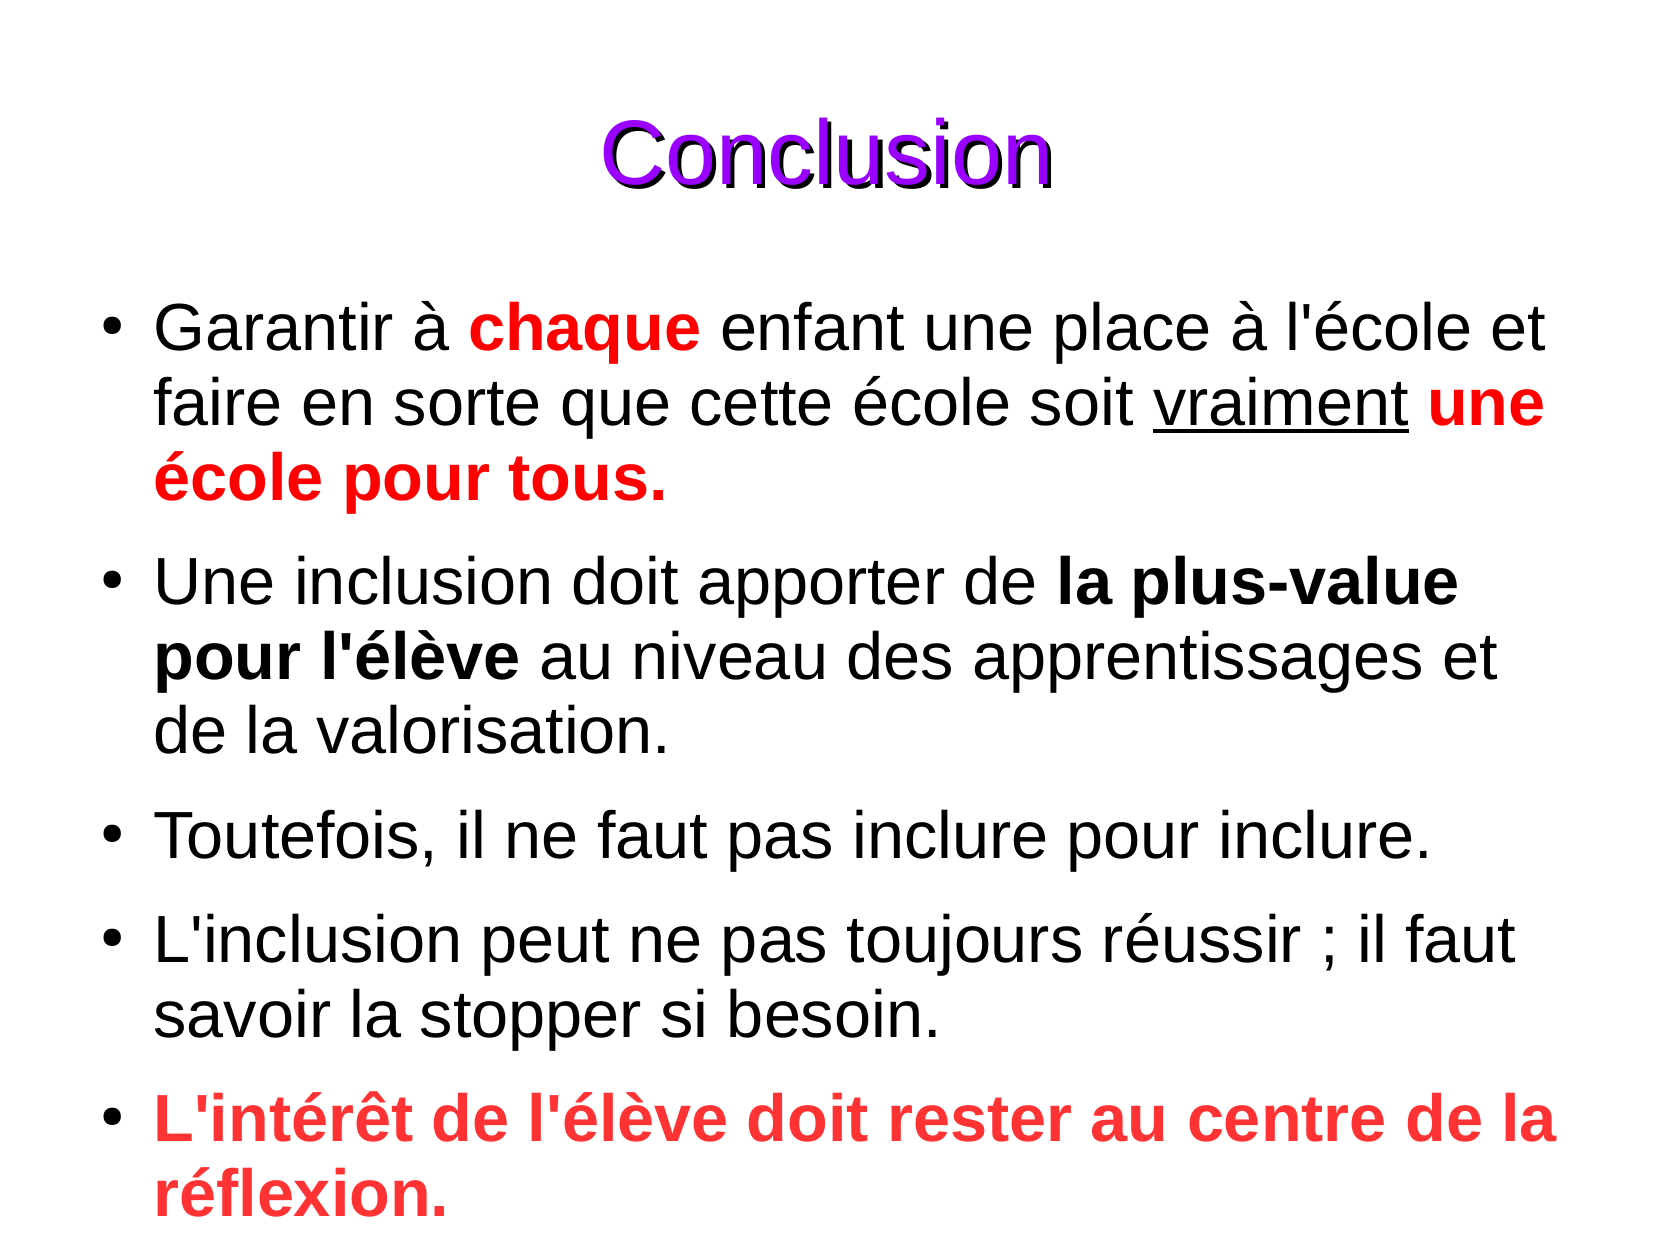

# Conclusion
Garantir à chaque enfant une place à l'école et faire en sorte que cette école soit vraiment une école pour tous.
Une inclusion doit apporter de la plus-value pour l'élève au niveau des apprentissages et de la valorisation.
Toutefois, il ne faut pas inclure pour inclure.
L'inclusion peut ne pas toujours réussir ; il faut savoir la stopper si besoin.
L'intérêt de l'élève doit rester au centre de la réflexion.